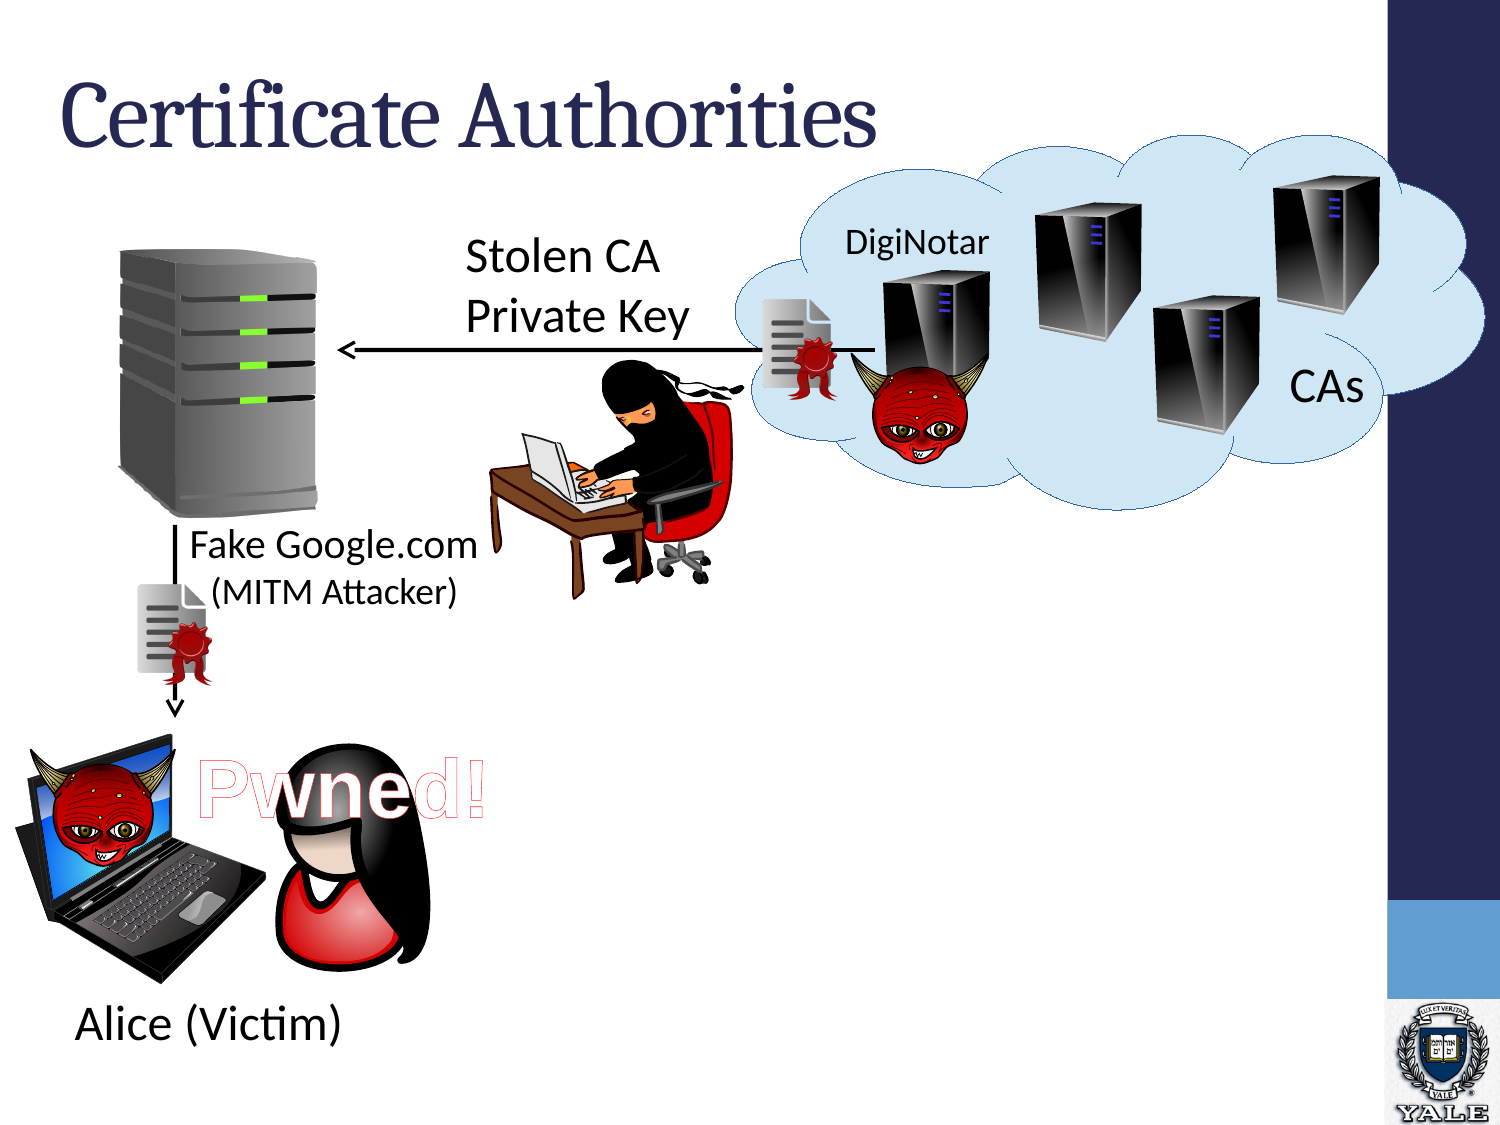

# Certificate Authorities
CAs
DigiNotar
Stolen CA
Private Key
Fake Google.com
(MITM Attacker)
Alice (Victim)
Pwned!